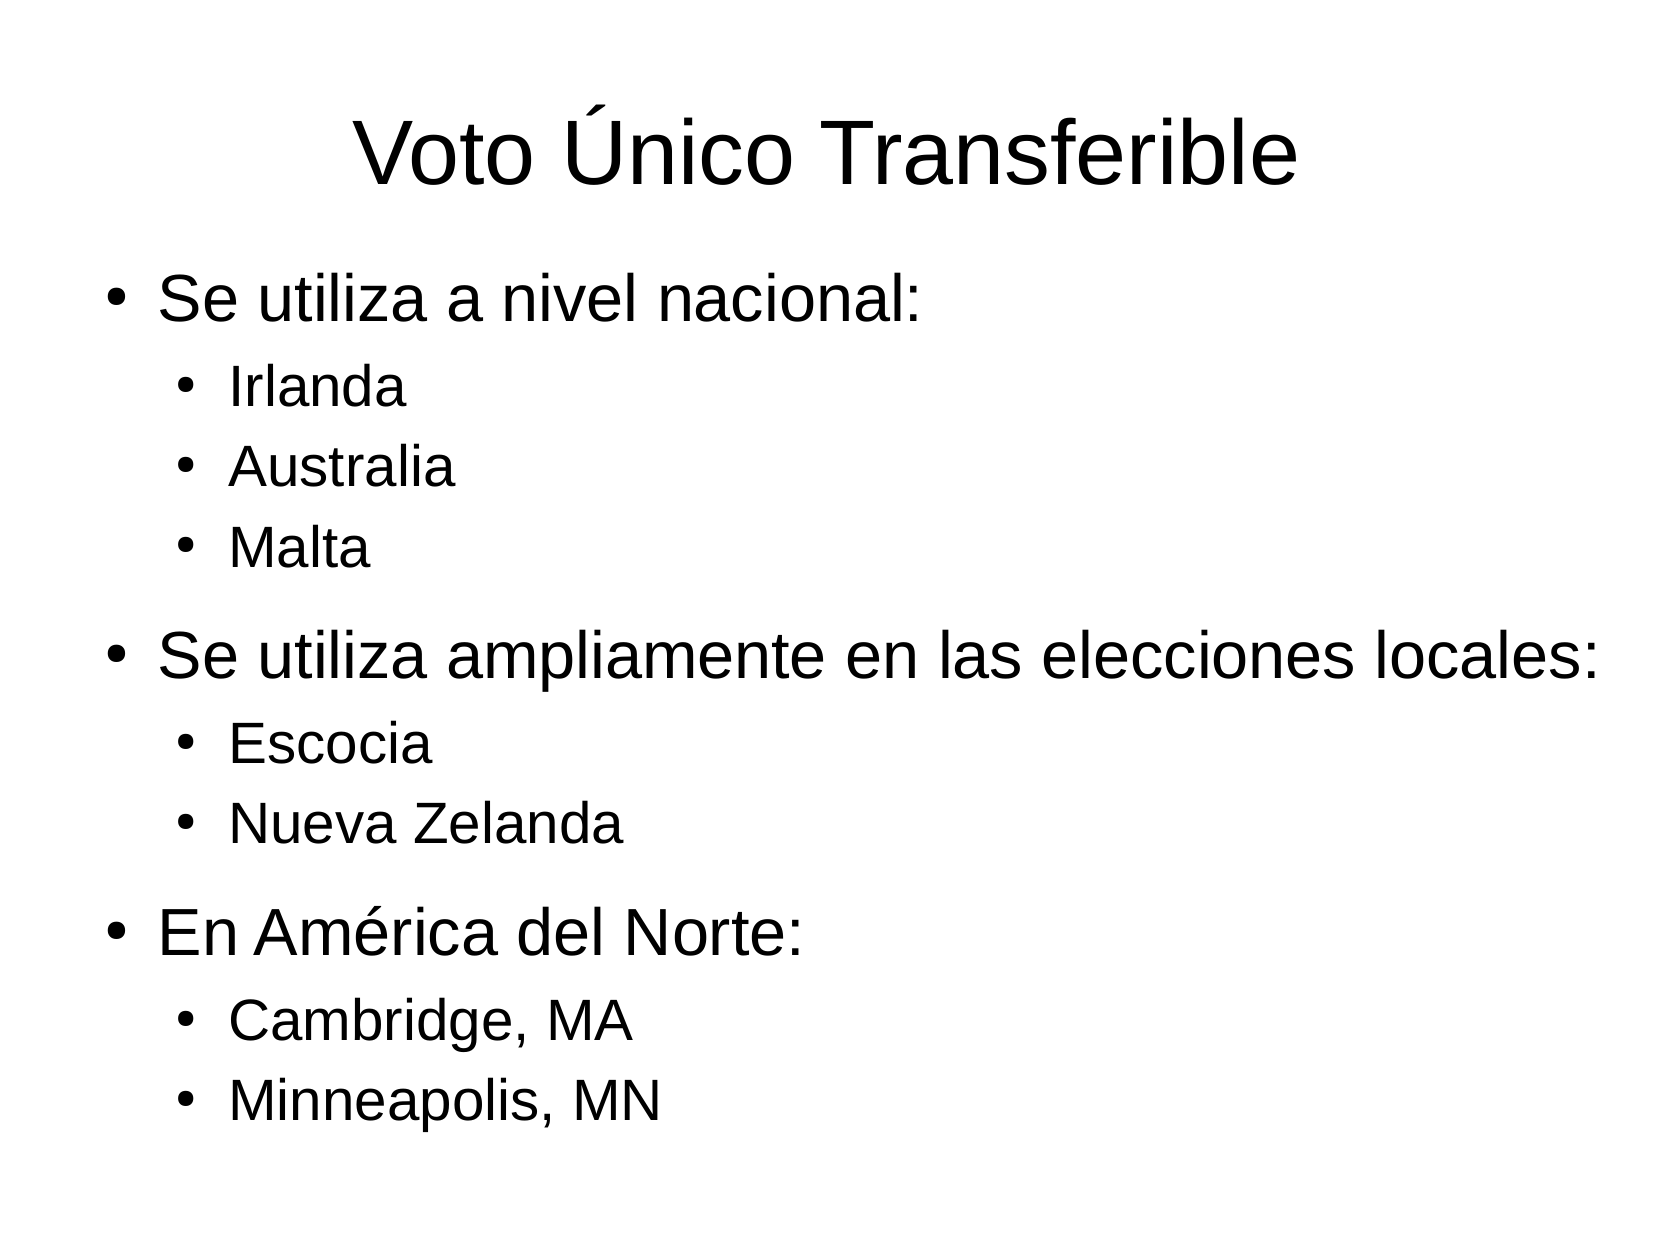

# Voto Único Transferible
Se utiliza a nivel nacional:
Irlanda
Australia
Malta
Se utiliza ampliamente en las elecciones locales:
Escocia
Nueva Zelanda
En América del Norte:
Cambridge, MA
Minneapolis, MN